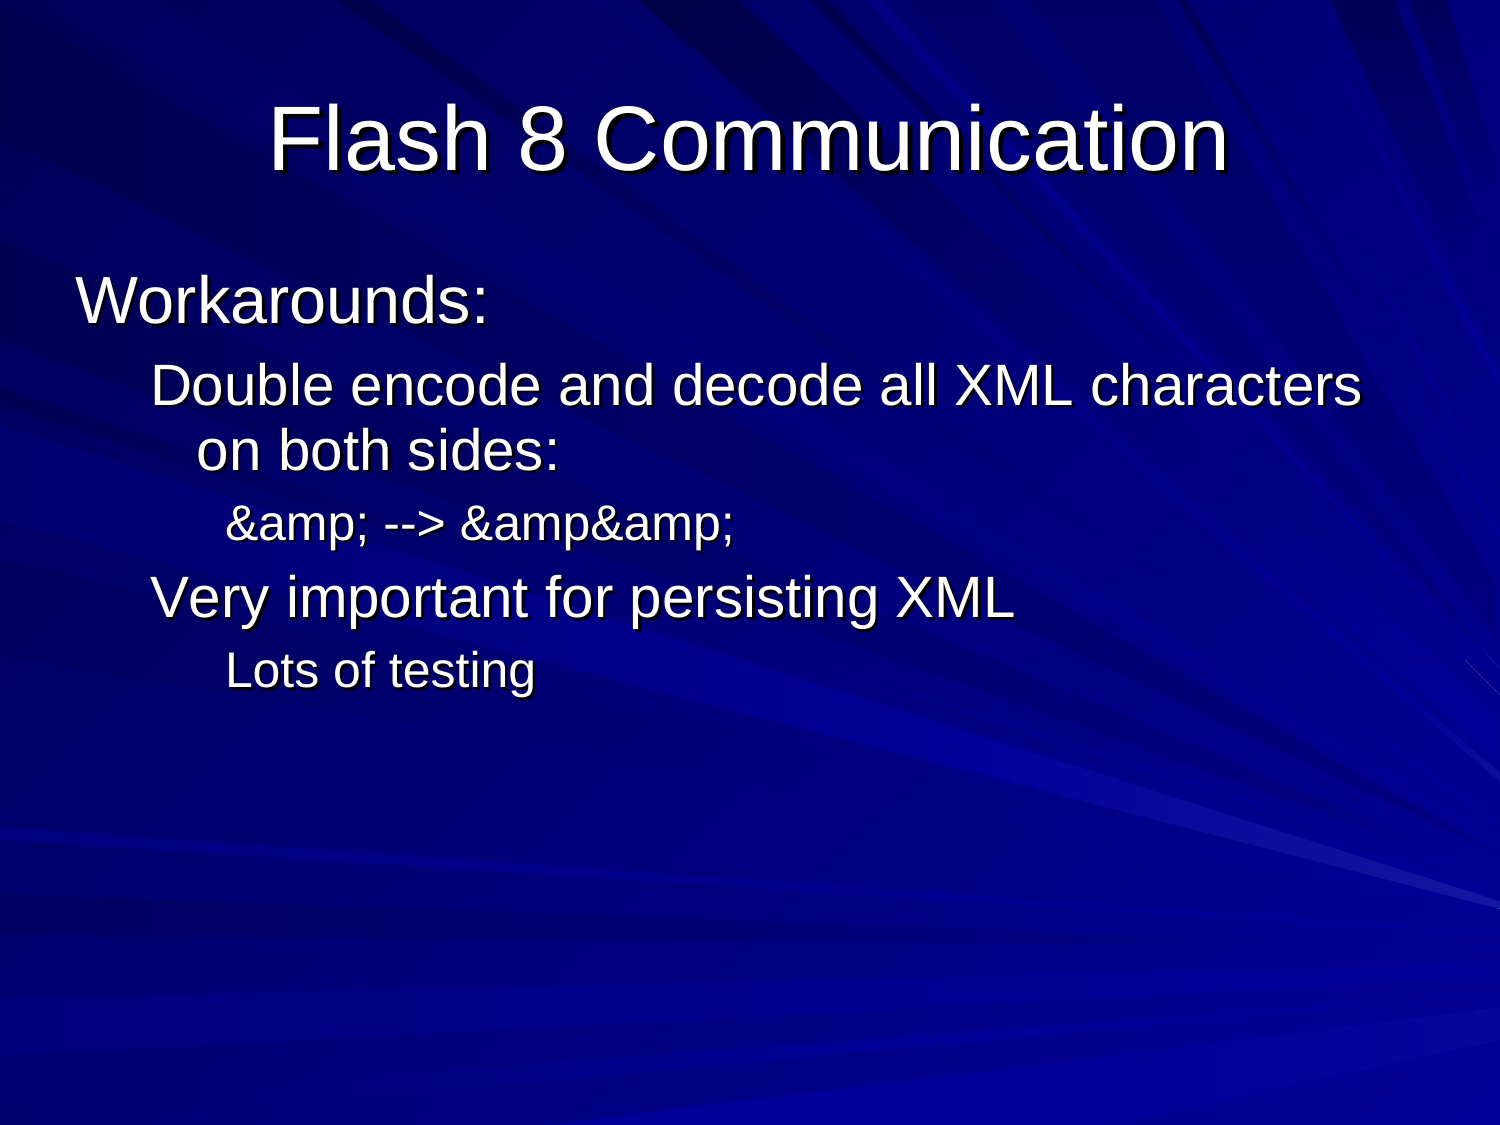

# Flash 8 Communication
Workarounds:
Double encode and decode all XML characters on both sides:
&amp; --> &amp&amp;
Very important for persisting XML
Lots of testing